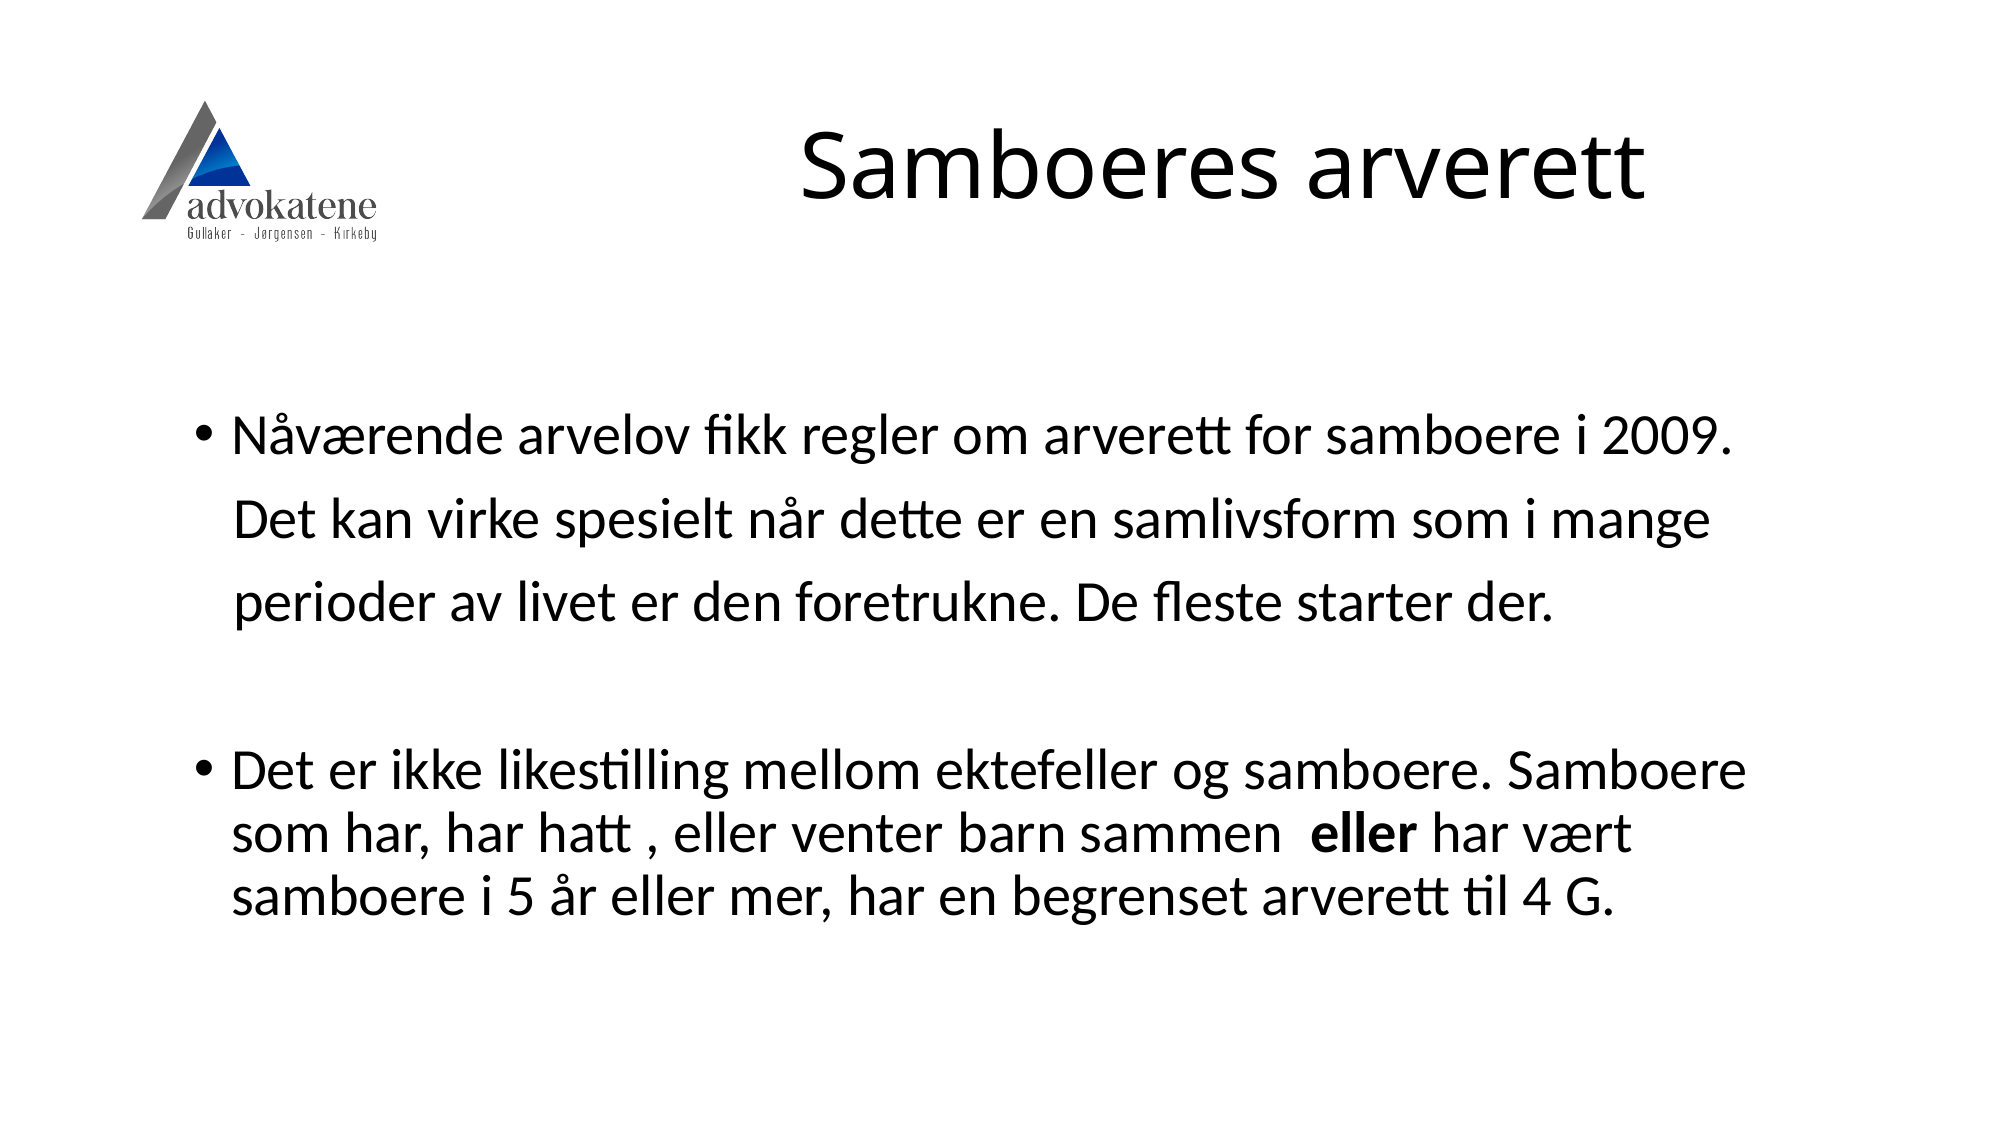

# Samboeres arverett
Nåværende arvelov fikk regler om arverett for samboere i 2009.
 Det kan virke spesielt når dette er en samlivsform som i mange
 perioder av livet er den foretrukne. De fleste starter der.
Det er ikke likestilling mellom ektefeller og samboere. Samboere som har, har hatt , eller venter barn sammen eller har vært samboere i 5 år eller mer, har en begrenset arverett til 4 G.